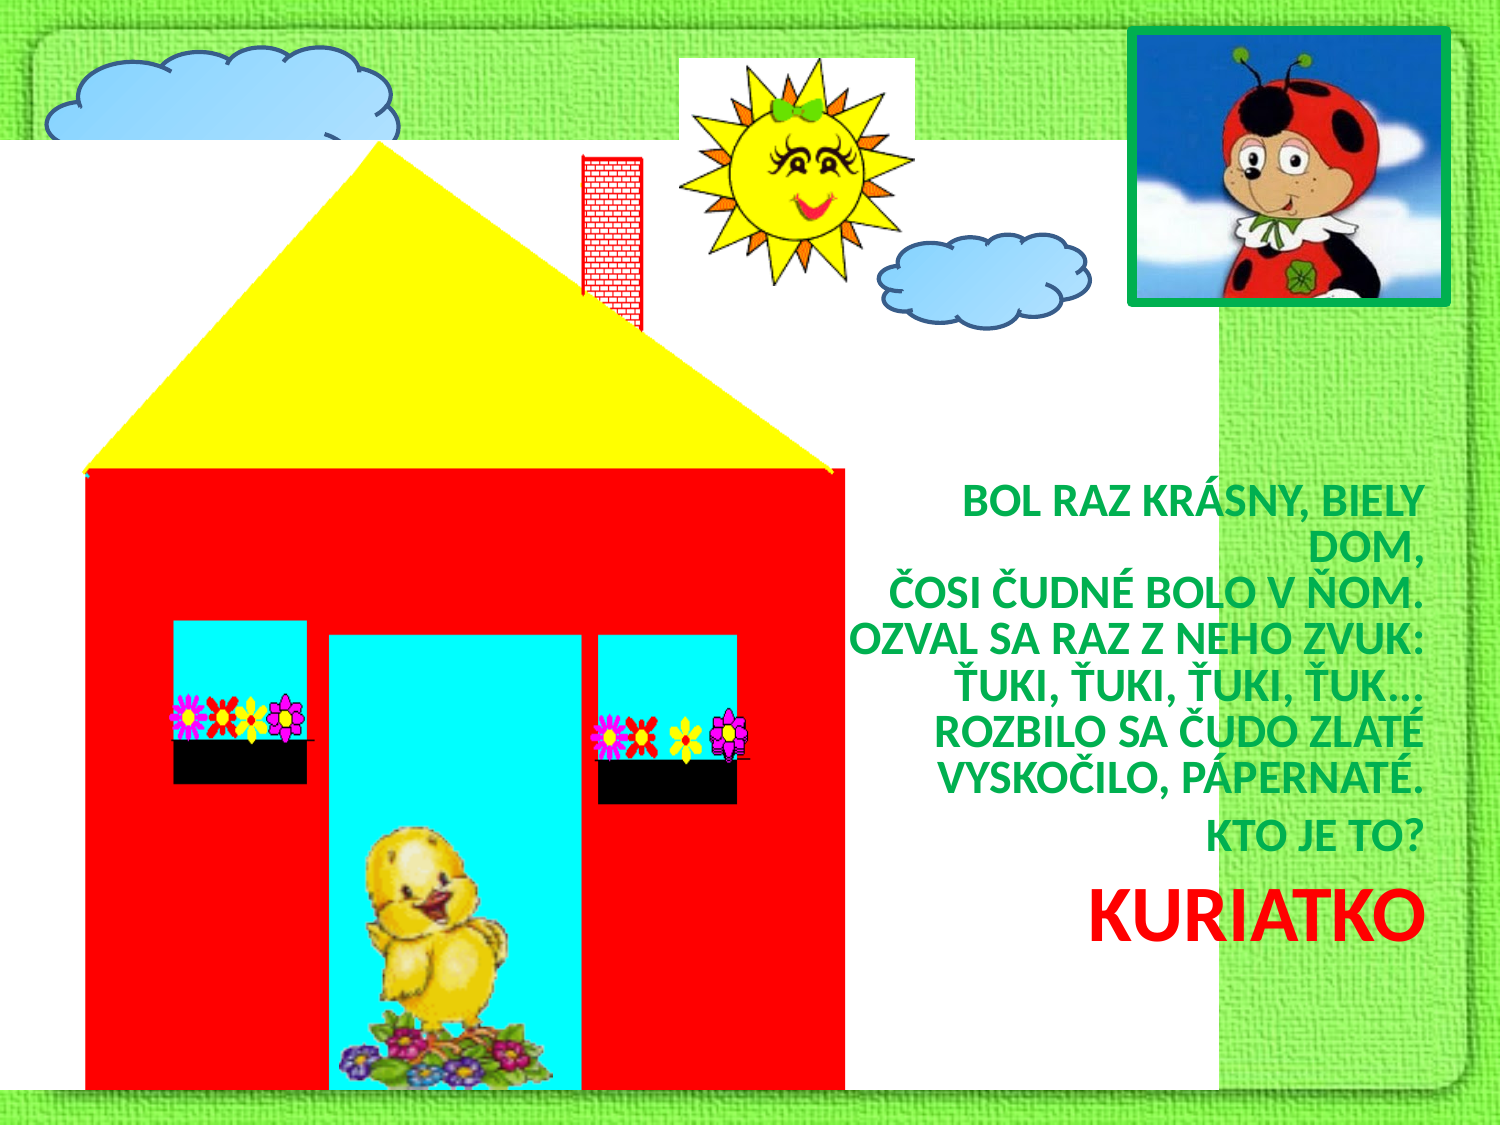

# BOL RAZ KRÁSNY, BIELY DOM, ČOSI ČUDNÉ BOLO V ŇOM. OZVAL SA RAZ Z NEHO ZVUK: ŤUKI, ŤUKI, ŤUKI, ŤUK... ROZBILO SA ČUDO ZLATÉ VYSKOČILO, PÁPERNATÉ.
 KTO JE TO?
 KURIATKO